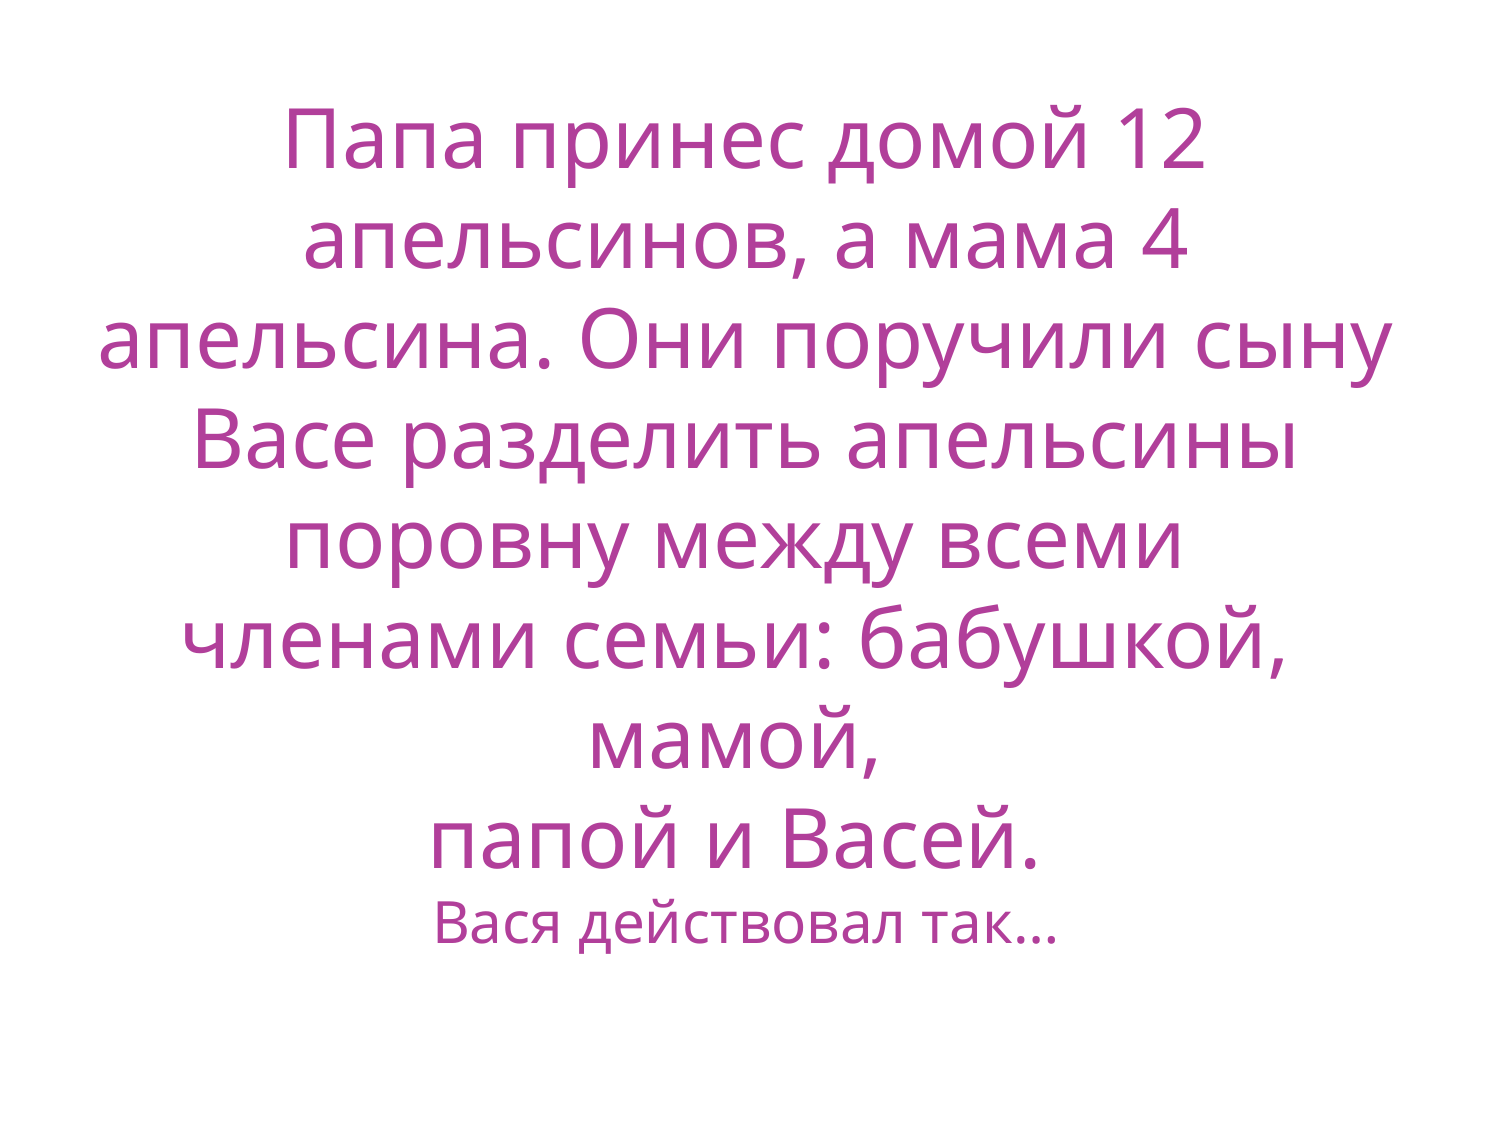

# Папа принес домой 12 апельсинов, а мама 4 апельсина. Они поручили сыну Васе разделить апельсины поровну между всеми членами семьи: бабушкой, мамой, папой и Васей. Вася действовал так…